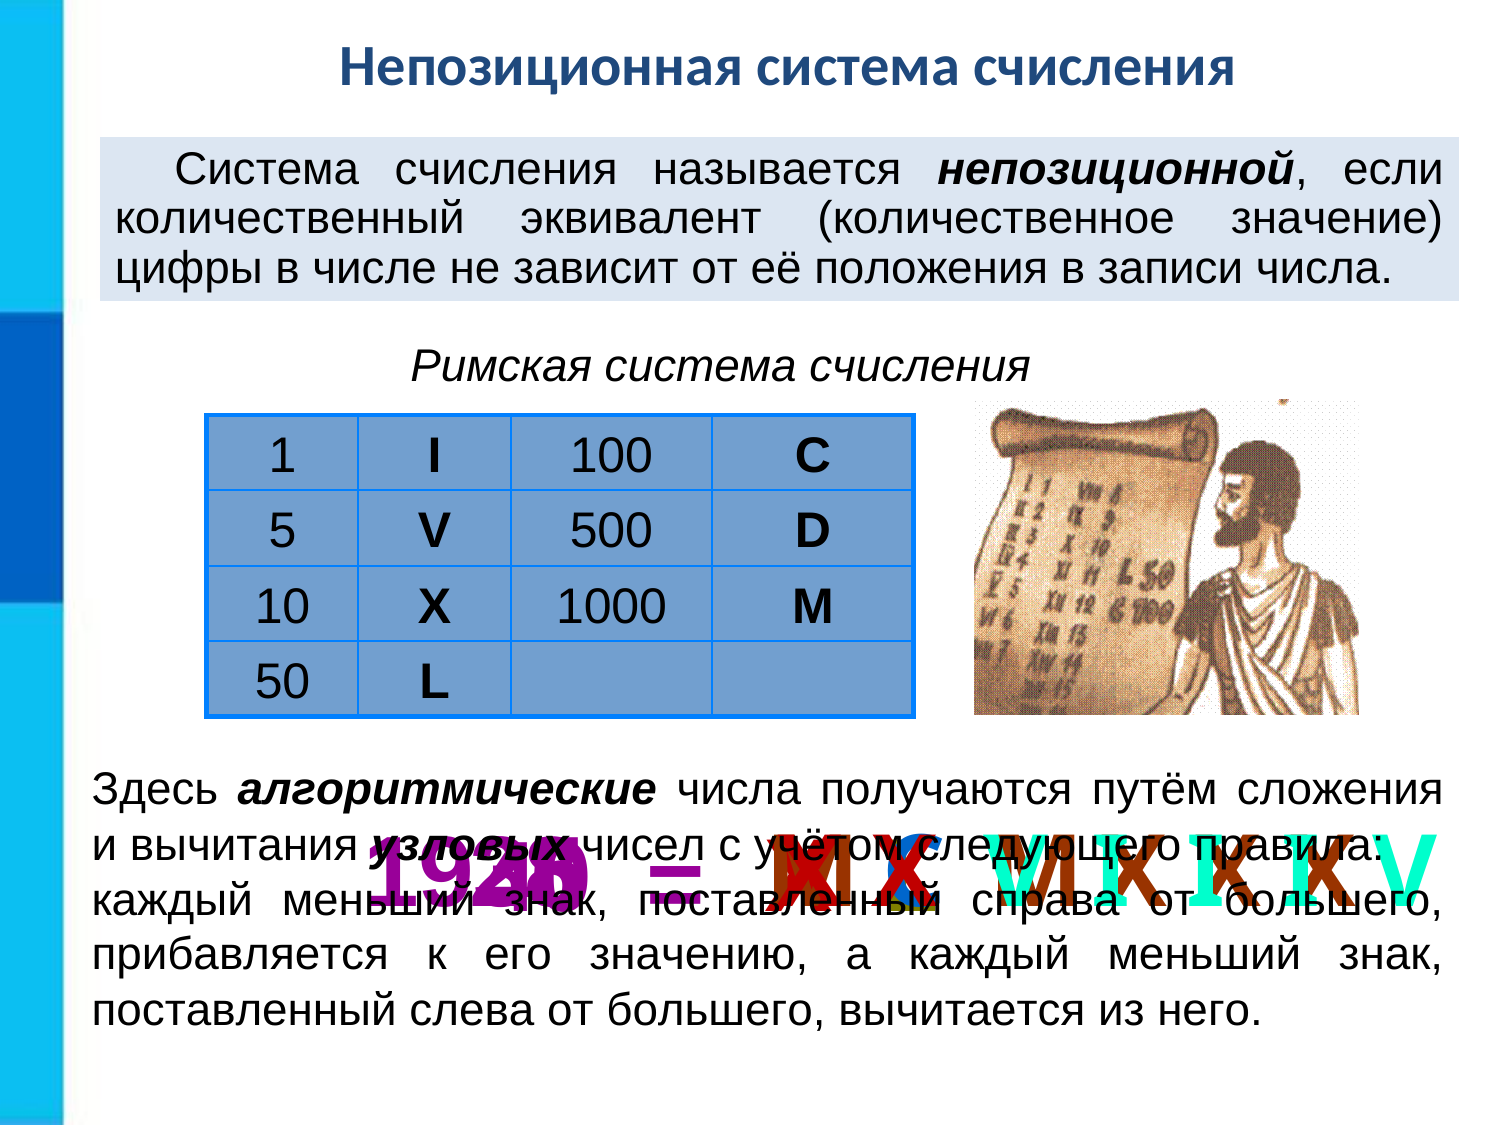

Непозиционная система счисления
Система счисления называется непозиционной, если количественный эквивалент (количественное значение) цифры в числе не зависит от её положения в записи числа.
Римская система счисления
| 1 | I | 100 | C |
| --- | --- | --- | --- |
| 5 | V | 500 | D |
| 10 | X | 1000 | M |
| 50 | L | | |
Здесь алгоритмические числа получаются путём сложения и вычитания узловых чисел с учётом следующего правила:
каждый меньший знак, поставленный справа от большего, прибавляется к его значению, а каждый меньший знак, поставленный слева от большего, вычитается из него.
1935
28
M
X
X
C
V
M
I
X
I
X
I
X
V
40
X
L
=